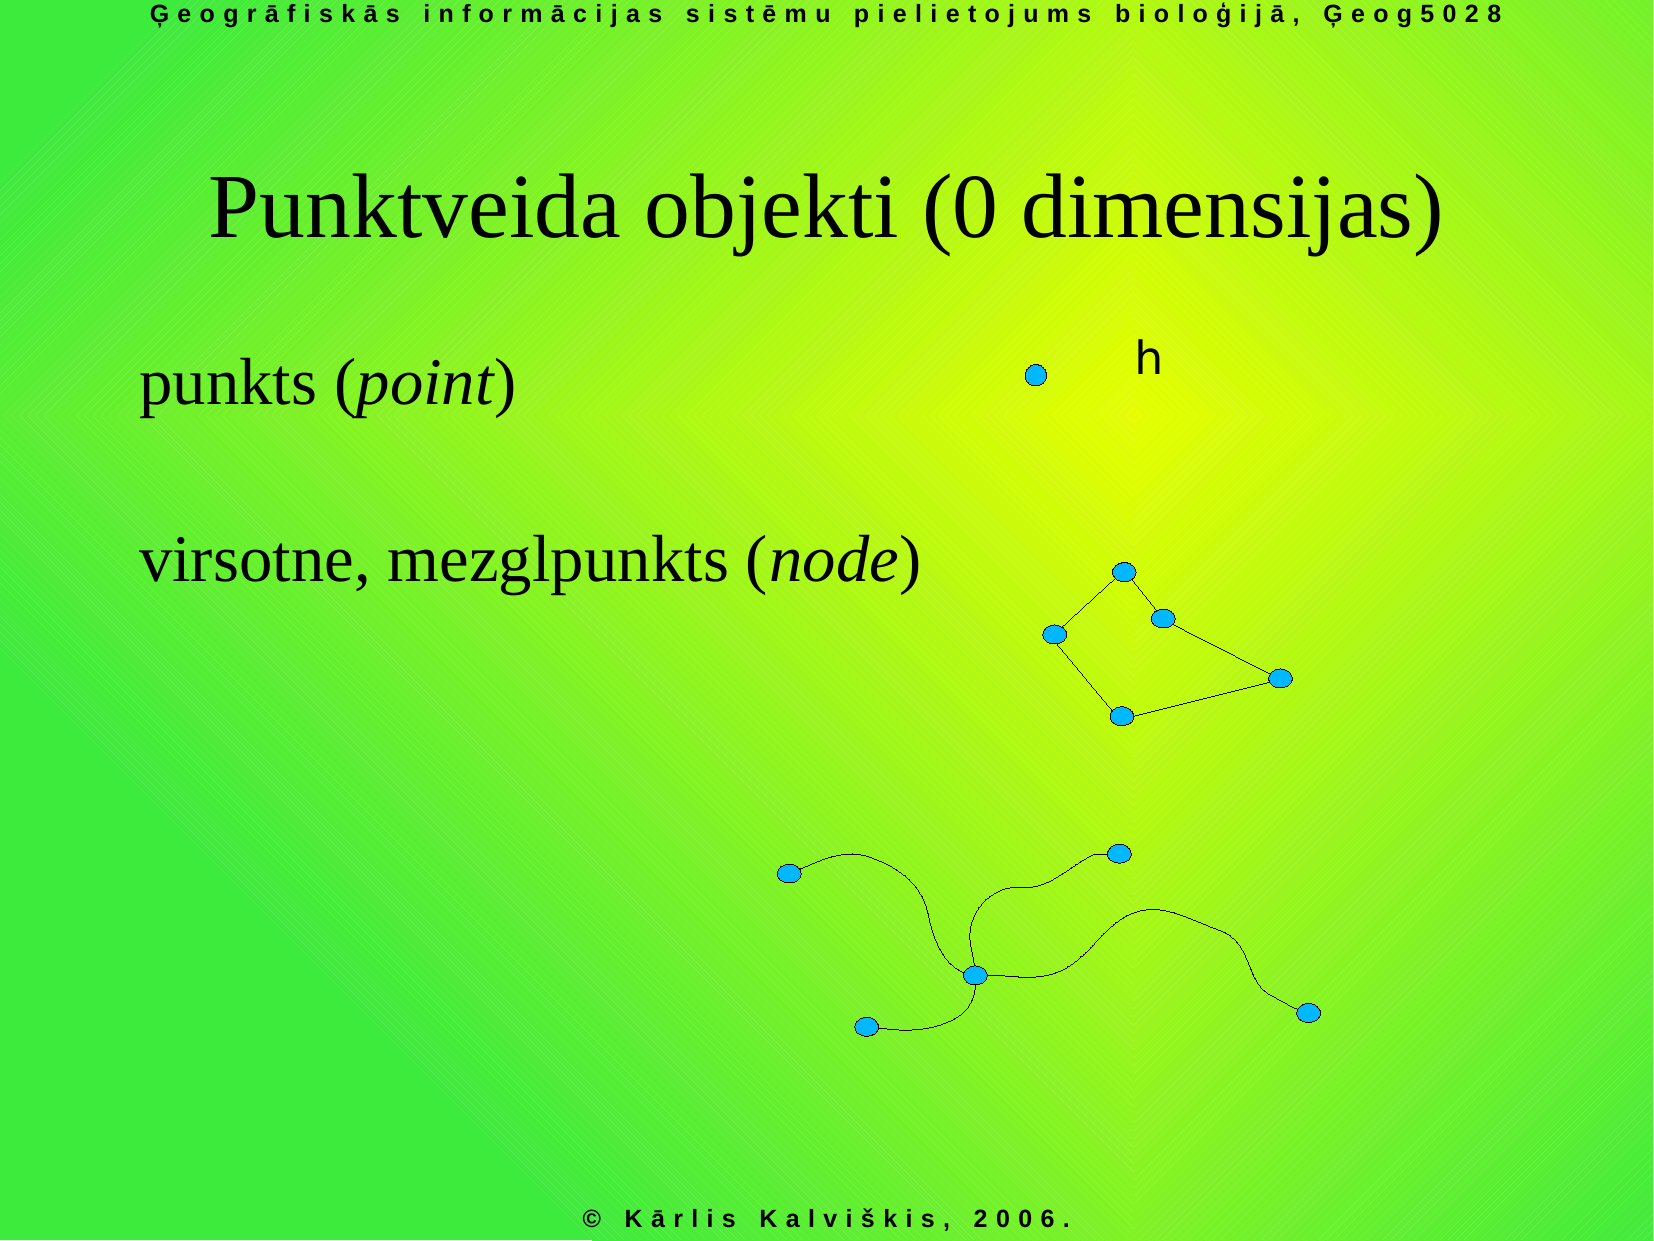

# Punktveida objekti (0 dimensijas)
h
punkts (point)
virsotne, mezglpunkts (node)